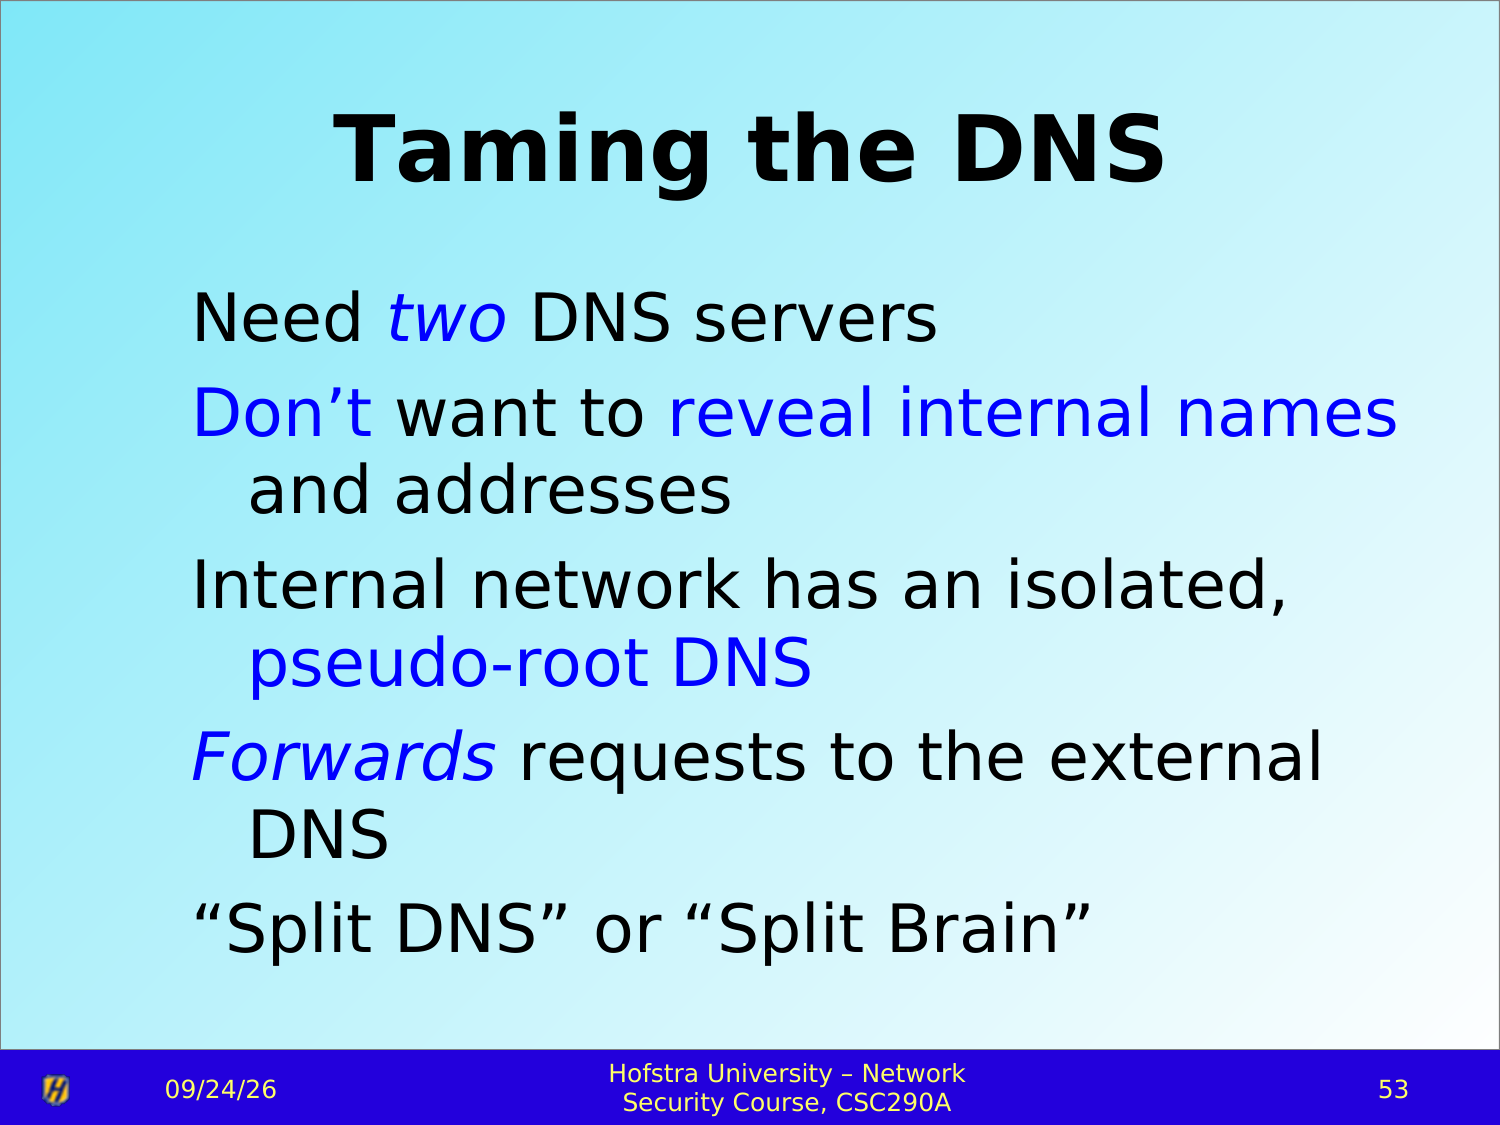

# Taming the DNS
Need two DNS servers
Don’t want to reveal internal names and addresses
Internal network has an isolated, pseudo-root DNS
Forwards requests to the external DNS
“Split DNS” or “Split Brain”
53